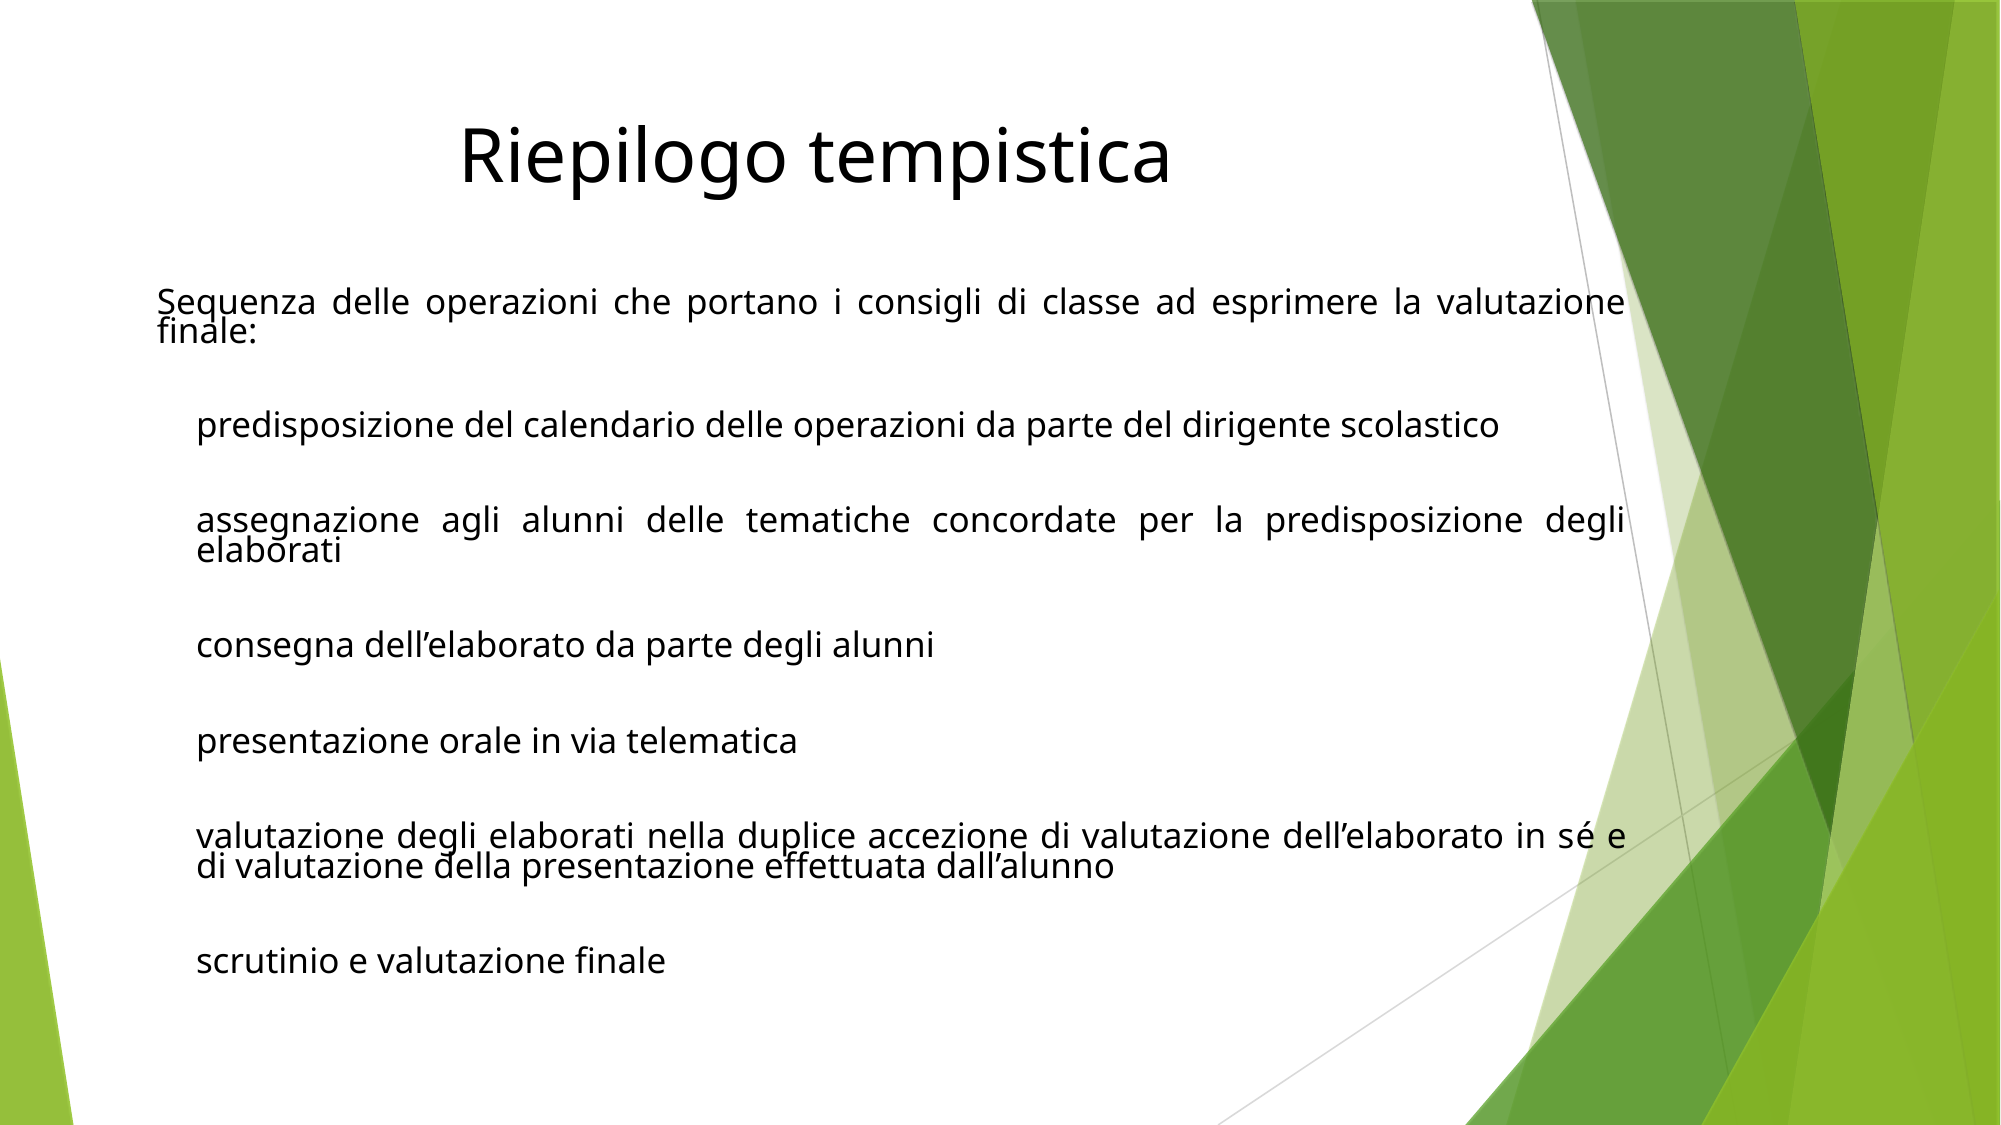

# Riepilogo tempistica
Sequenza delle operazioni che portano i consigli di classe ad esprimere la valutazione finale:
predisposizione del calendario delle operazioni da parte del dirigente scolastico
assegnazione agli alunni delle tematiche concordate per la predisposizione degli elaborati
consegna dell’elaborato da parte degli alunni
presentazione orale in via telematica
valutazione degli elaborati nella duplice accezione di valutazione dell’elaborato in sé e di valutazione della presentazione effettuata dall’alunno
scrutinio e valutazione finale